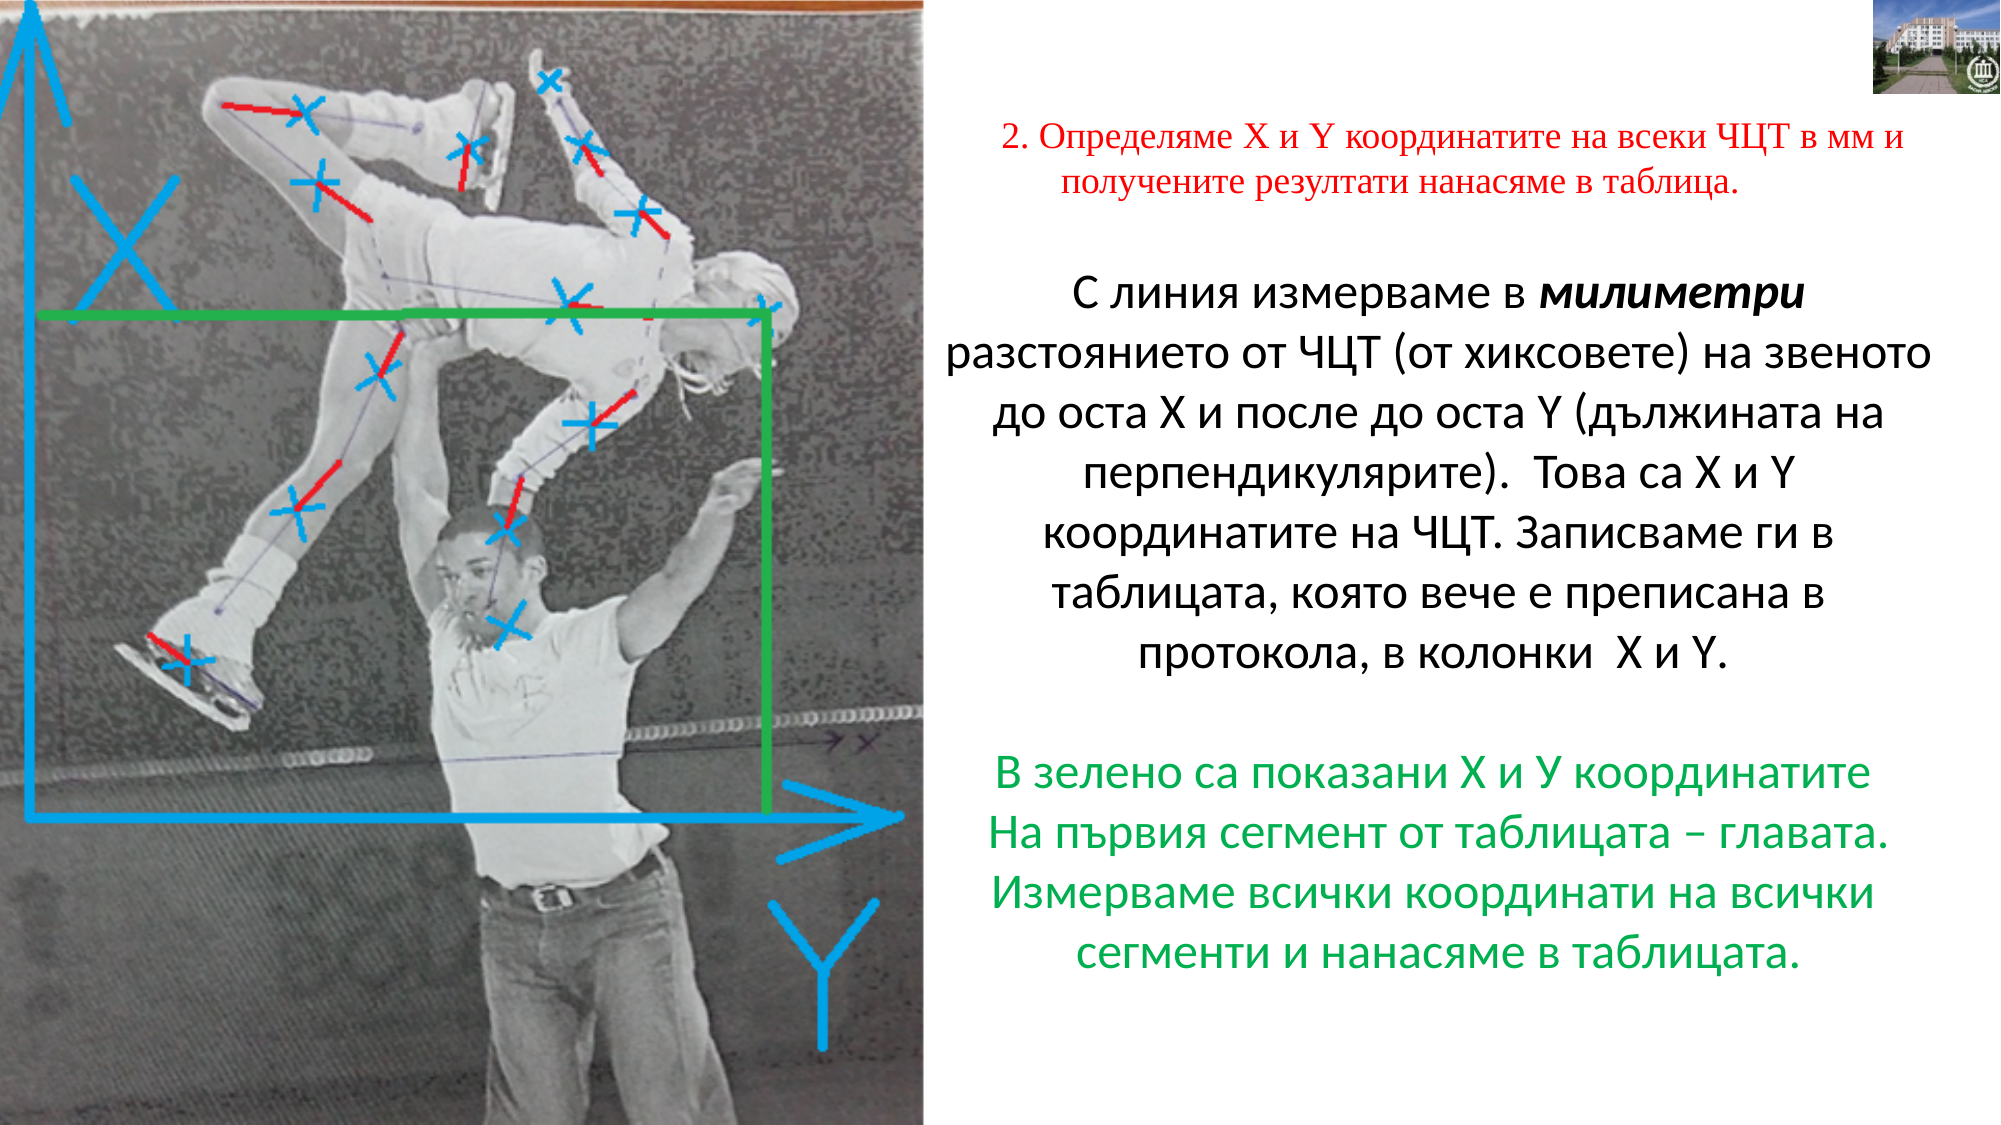

2. Определяме X и Y координатите на всеки ЧЦТ в мм и получените резултати нанасяме в таблица.
С линия измерваме в милиметри разстоянието от ЧЦТ (от хиксовете) на звеното до оста Х и после до оста Y (дължината на перпендикулярите). Това са Х и Y координатите на ЧЦТ. Записваме ги в таблицата, която вече е преписана в протокола, в колонки Х и Y.
В зелено са показани Х и У координатите
На първия сегмент от таблицата – главата.
Измерваме всички координати на всички
сегменти и нанасяме в таблицата.